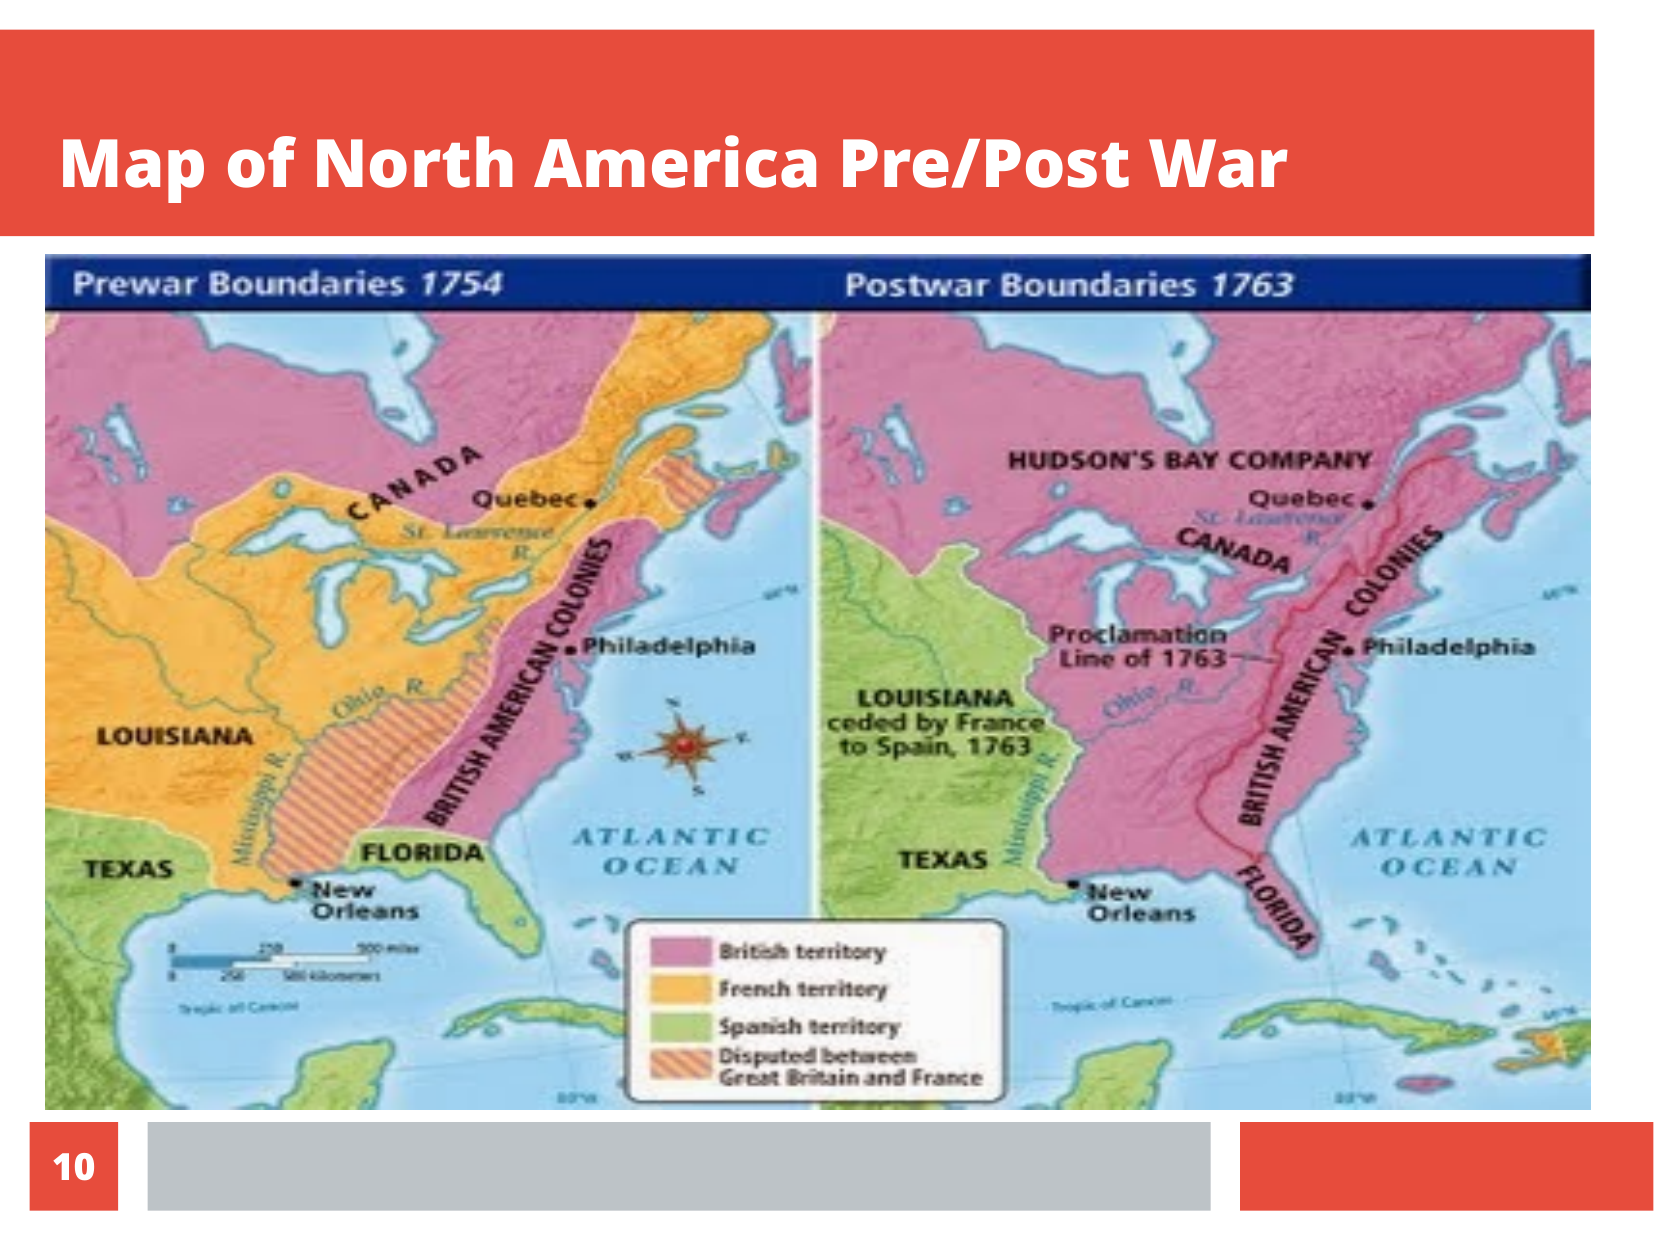

# Map of North America Pre/Post War
10